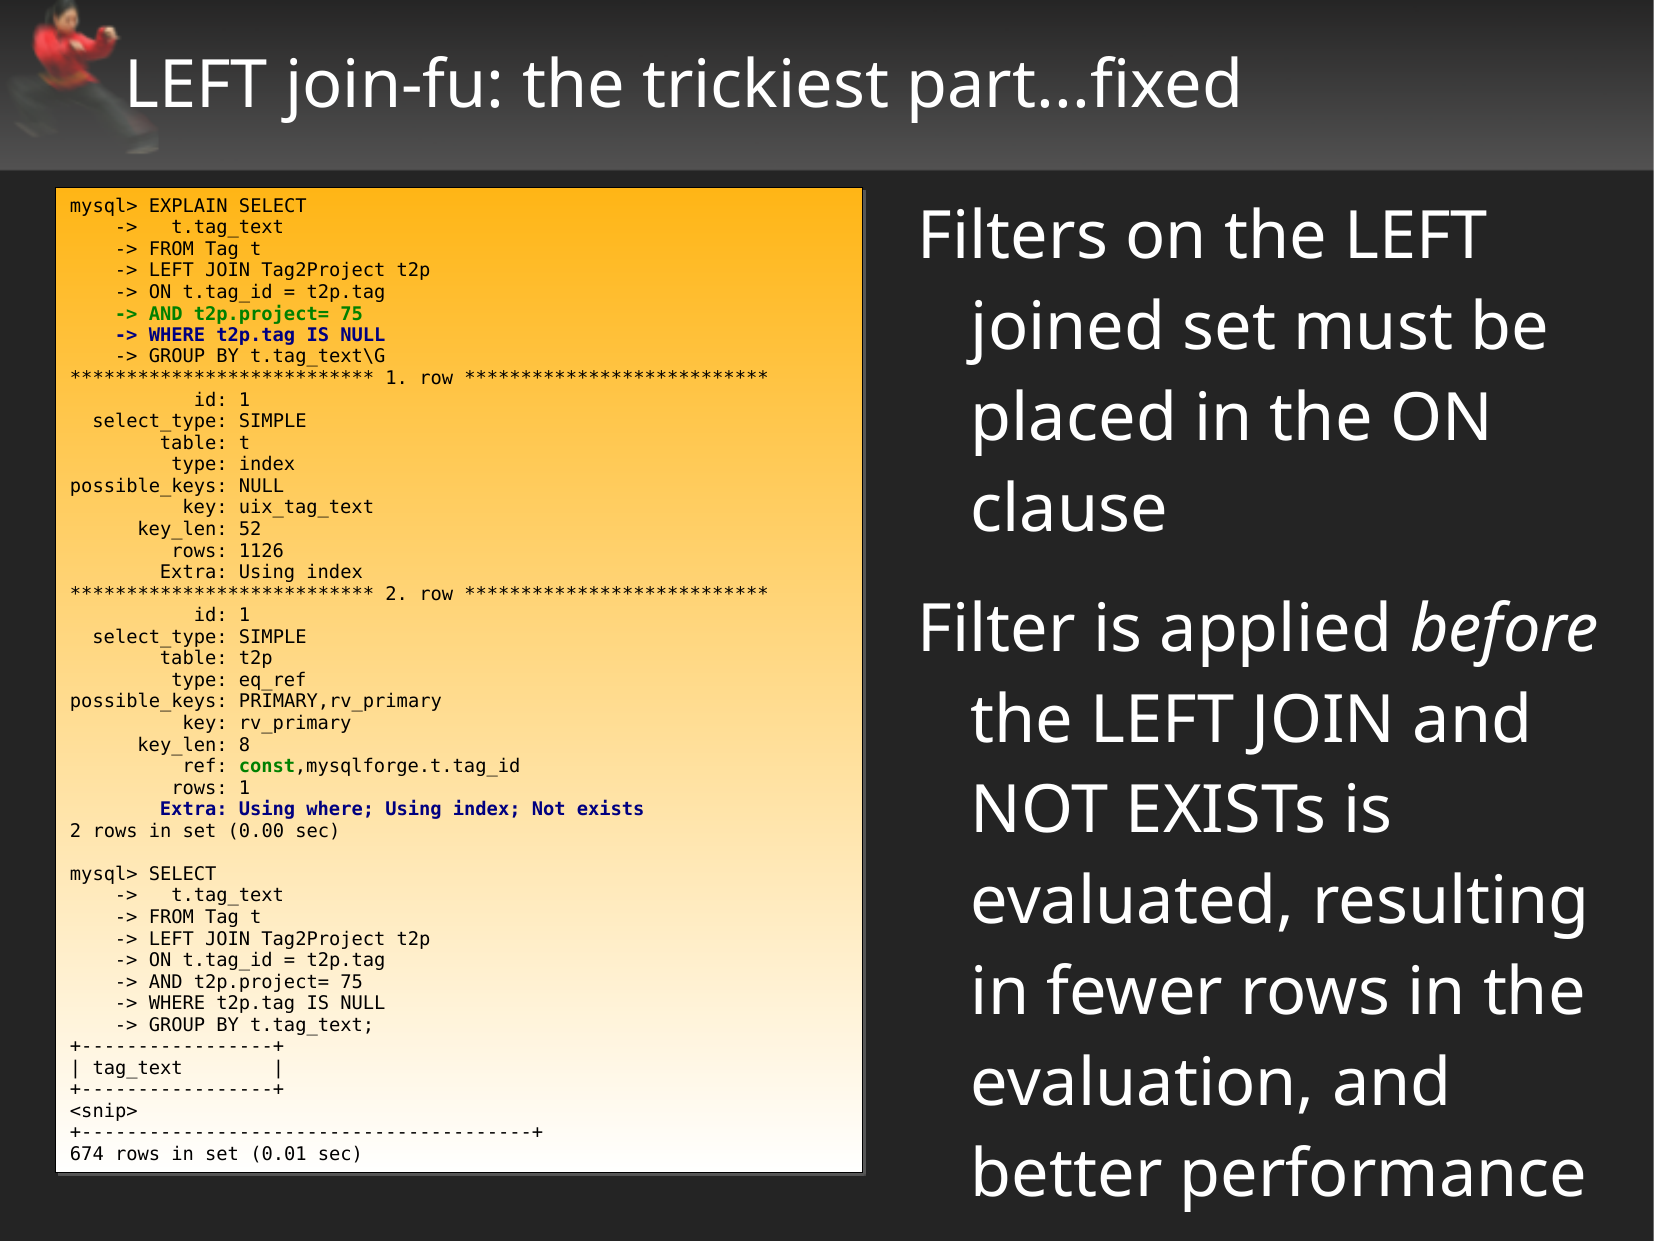

# LEFT join-fu: the trickiest part...fixed
mysql> EXPLAIN SELECT
 -> t.tag_text
 -> FROM Tag t
 -> LEFT JOIN Tag2Project t2p
 -> ON t.tag_id = t2p.tag
 -> AND t2p.project= 75
 -> WHERE t2p.tag IS NULL
 -> GROUP BY t.tag_text\G
*************************** 1. row ***************************
 id: 1
 select_type: SIMPLE
 table: t
 type: index
possible_keys: NULL
 key: uix_tag_text
 key_len: 52
 rows: 1126
 Extra: Using index
*************************** 2. row ***************************
 id: 1
 select_type: SIMPLE
 table: t2p
 type: eq_ref
possible_keys: PRIMARY,rv_primary
 key: rv_primary
 key_len: 8
 ref: const,mysqlforge.t.tag_id
 rows: 1
 Extra: Using where; Using index; Not exists
2 rows in set (0.00 sec)
mysql> SELECT
 -> t.tag_text
 -> FROM Tag t
 -> LEFT JOIN Tag2Project t2p
 -> ON t.tag_id = t2p.tag
 -> AND t2p.project= 75
 -> WHERE t2p.tag IS NULL
 -> GROUP BY t.tag_text;
+-----------------+
| tag_text |
+-----------------+
<snip>
+----------------------------------------+
674 rows in set (0.01 sec)
Filters on the LEFT joined set must be placed in the ON clause
Filter is applied before the LEFT JOIN and NOT EXISTs is evaluated, resulting in fewer rows in the evaluation, and better performance